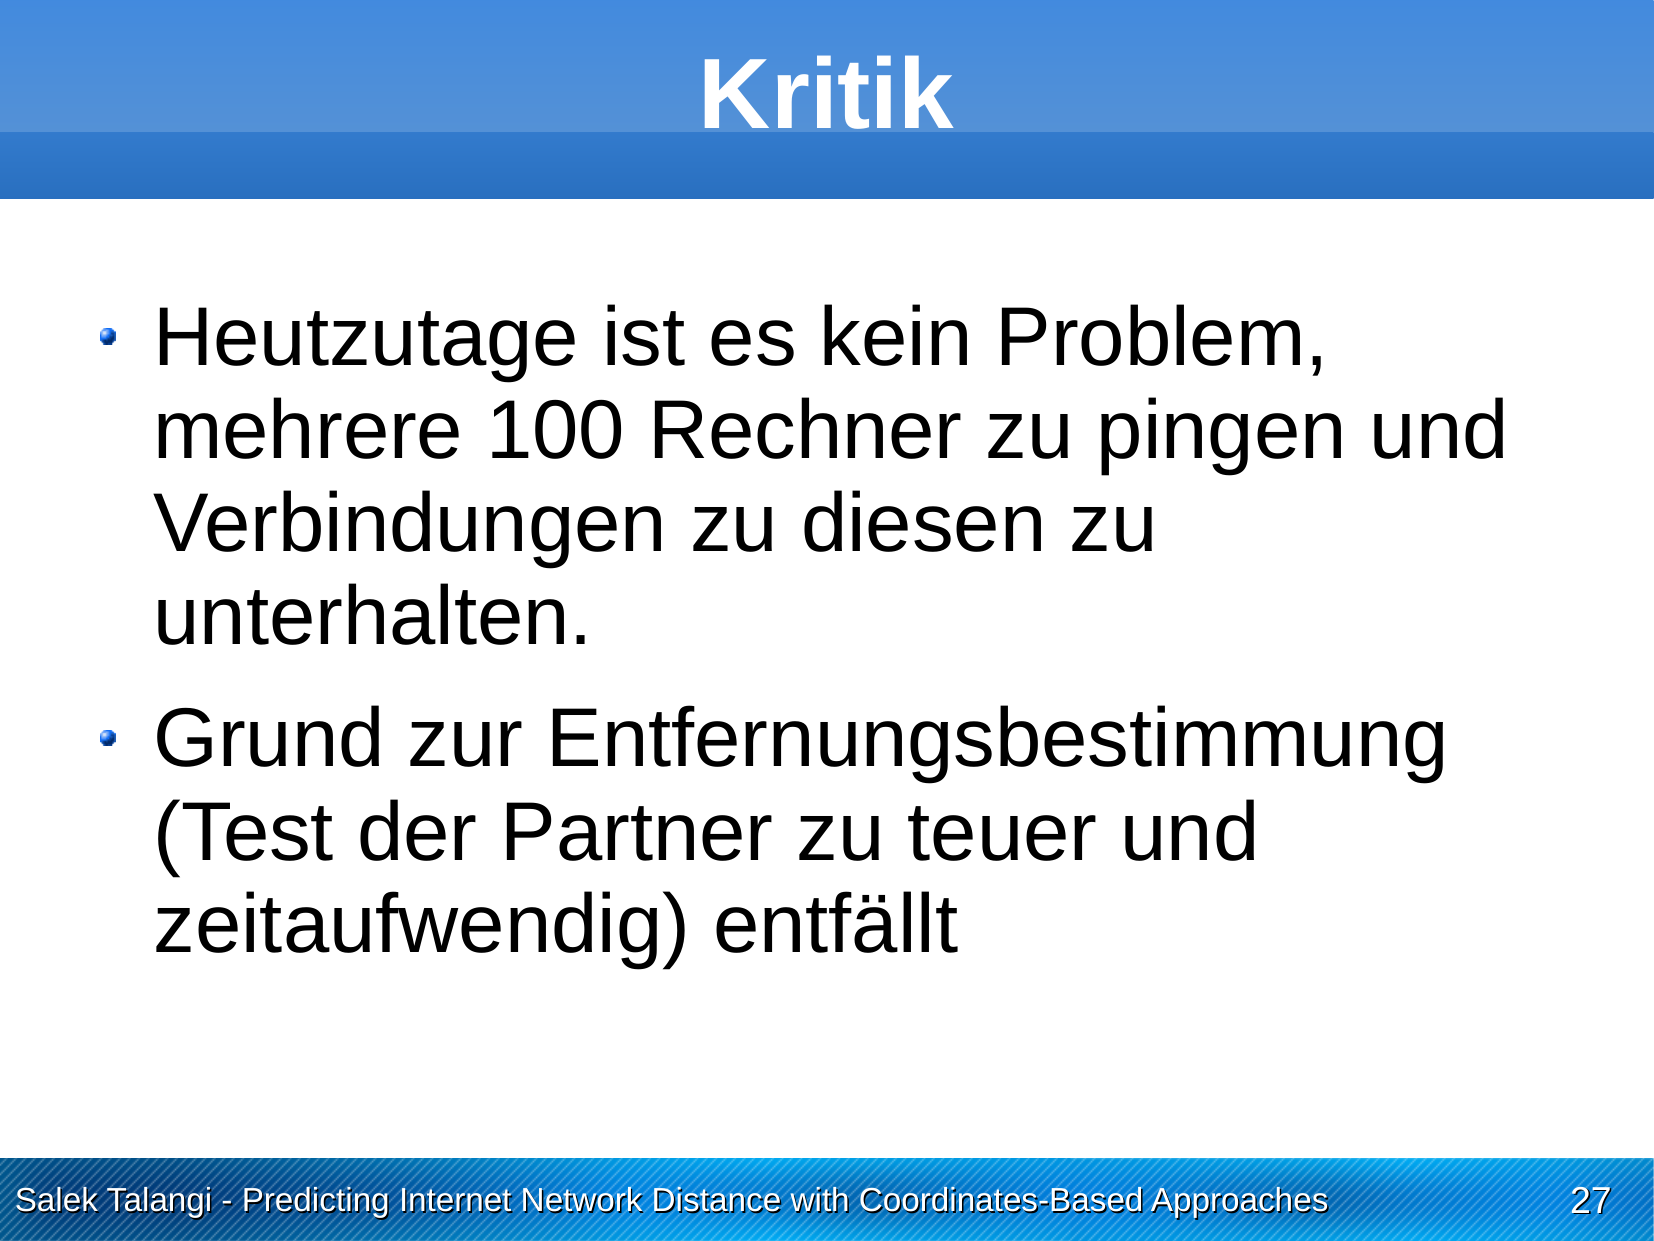

# Kritik
Heutzutage ist es kein Problem, mehrere 100 Rechner zu pingen und Verbindungen zu diesen zu unterhalten.
Grund zur Entfernungsbestimmung (Test der Partner zu teuer und zeitaufwendig) entfällt